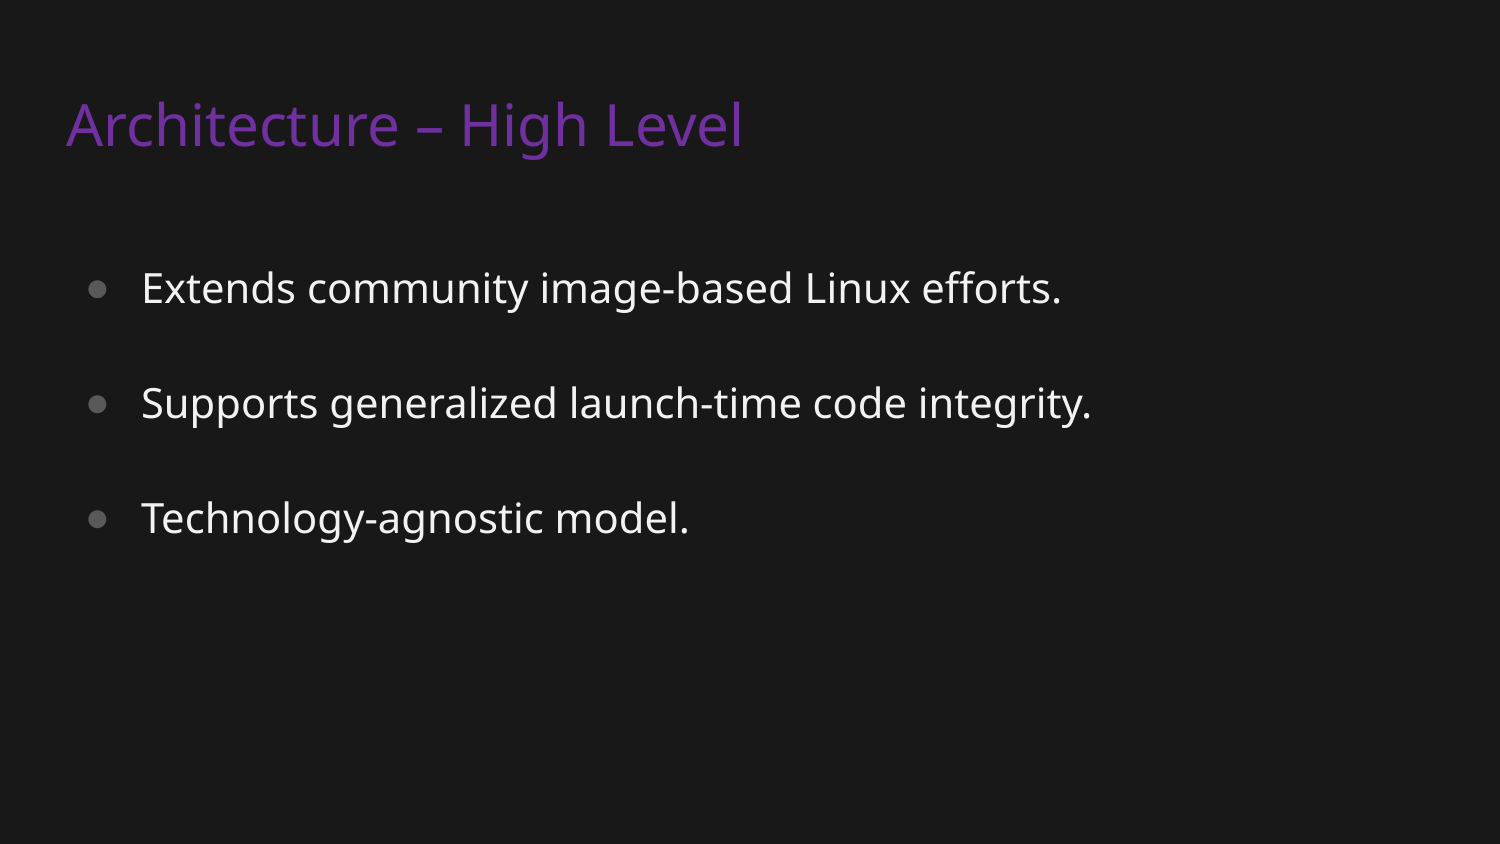

# Architecture – High Level
Extends community image-based Linux efforts.
Supports generalized launch-time code integrity.
Technology-agnostic model.